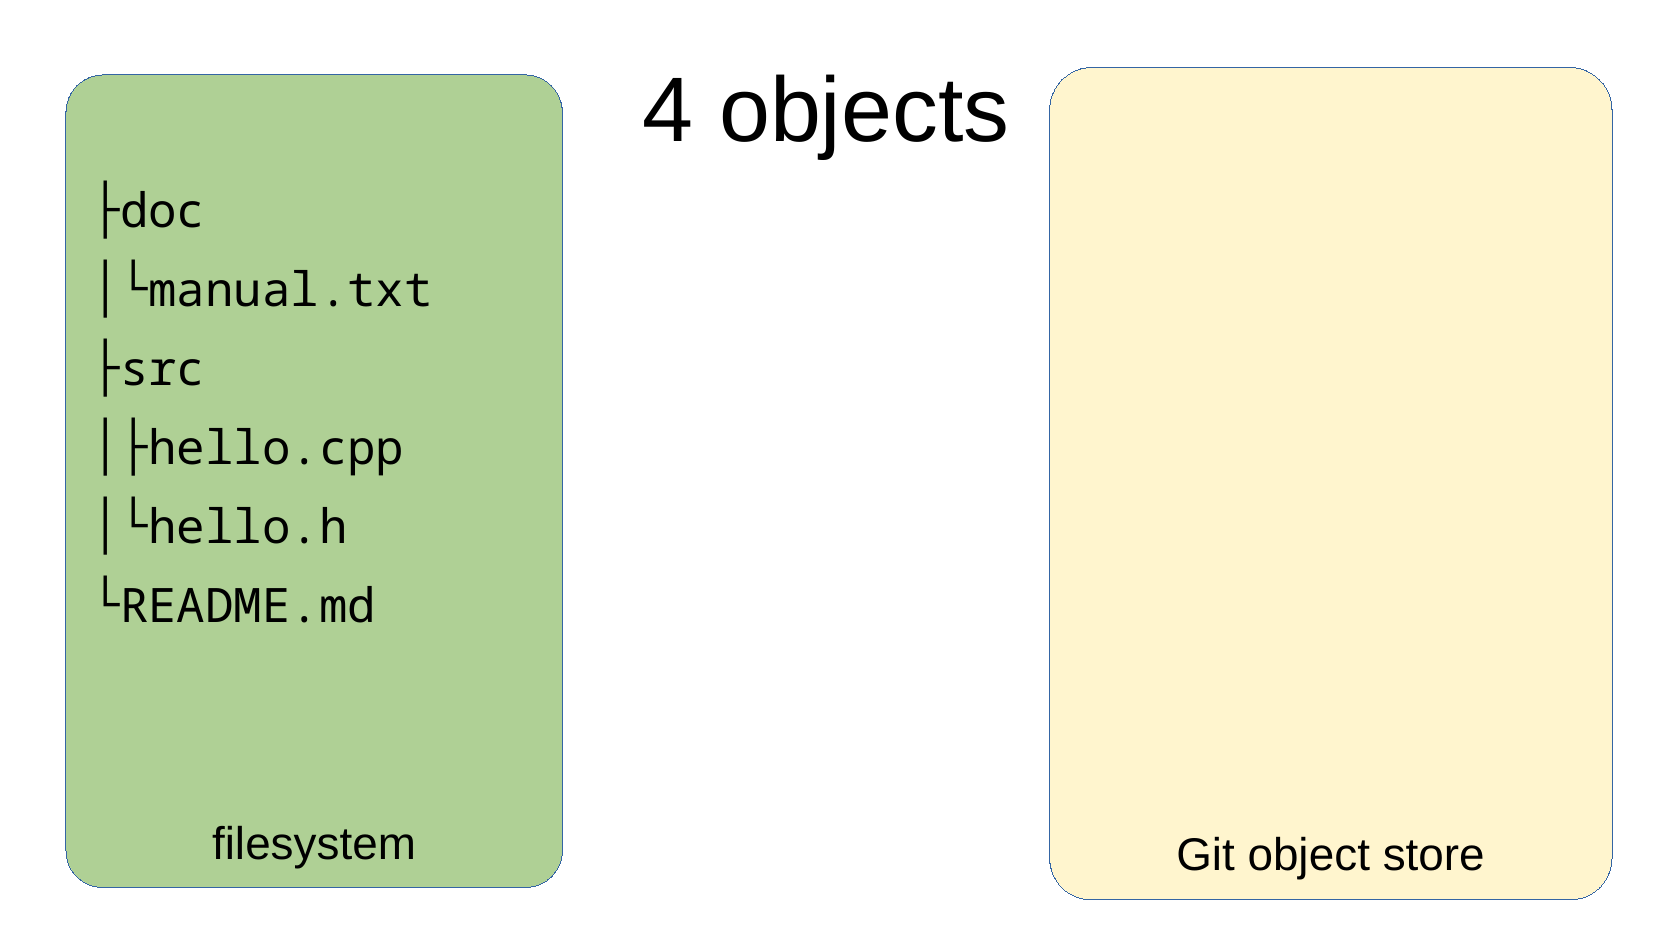

# 4 objects
Git object store
filesystem
├doc
│└manual.txt
├src
│├hello.cpp
│└hello.h
└README.md